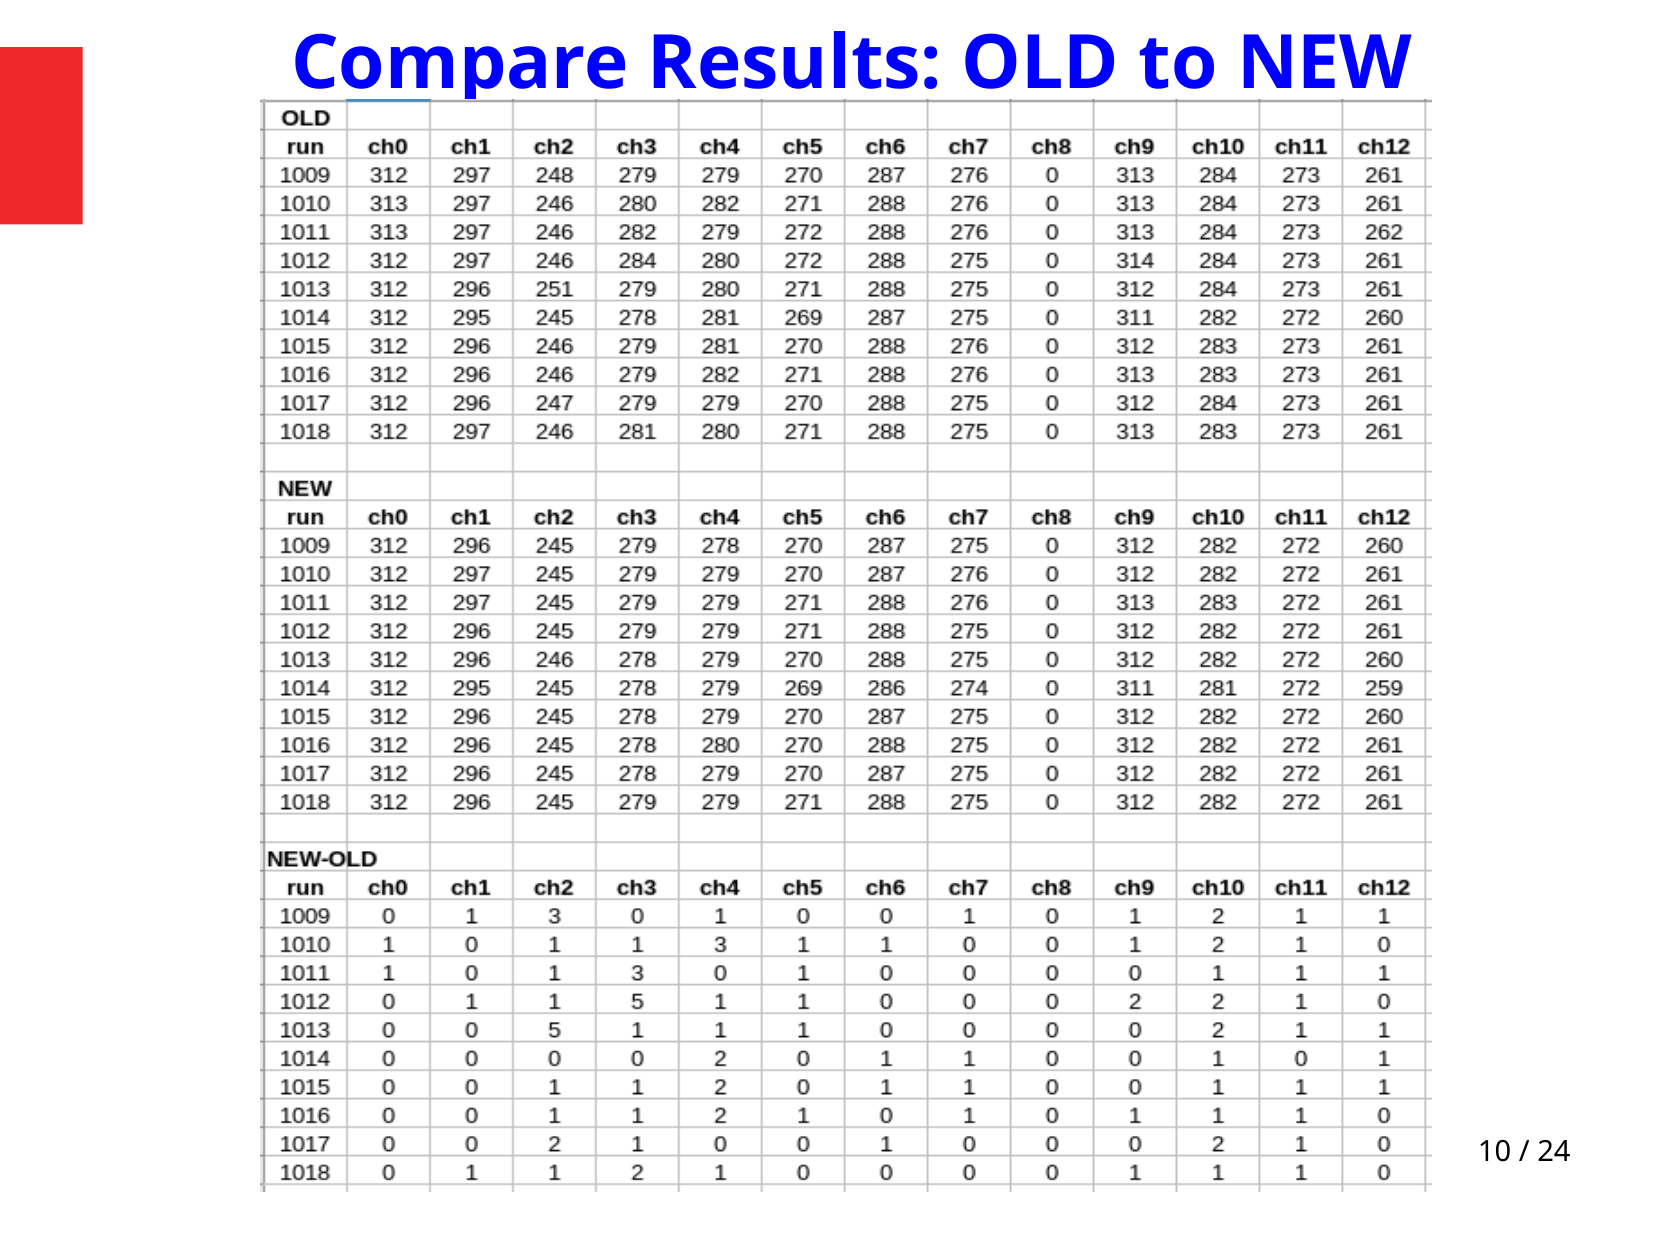

# Compare Results: OLD to NEW
10